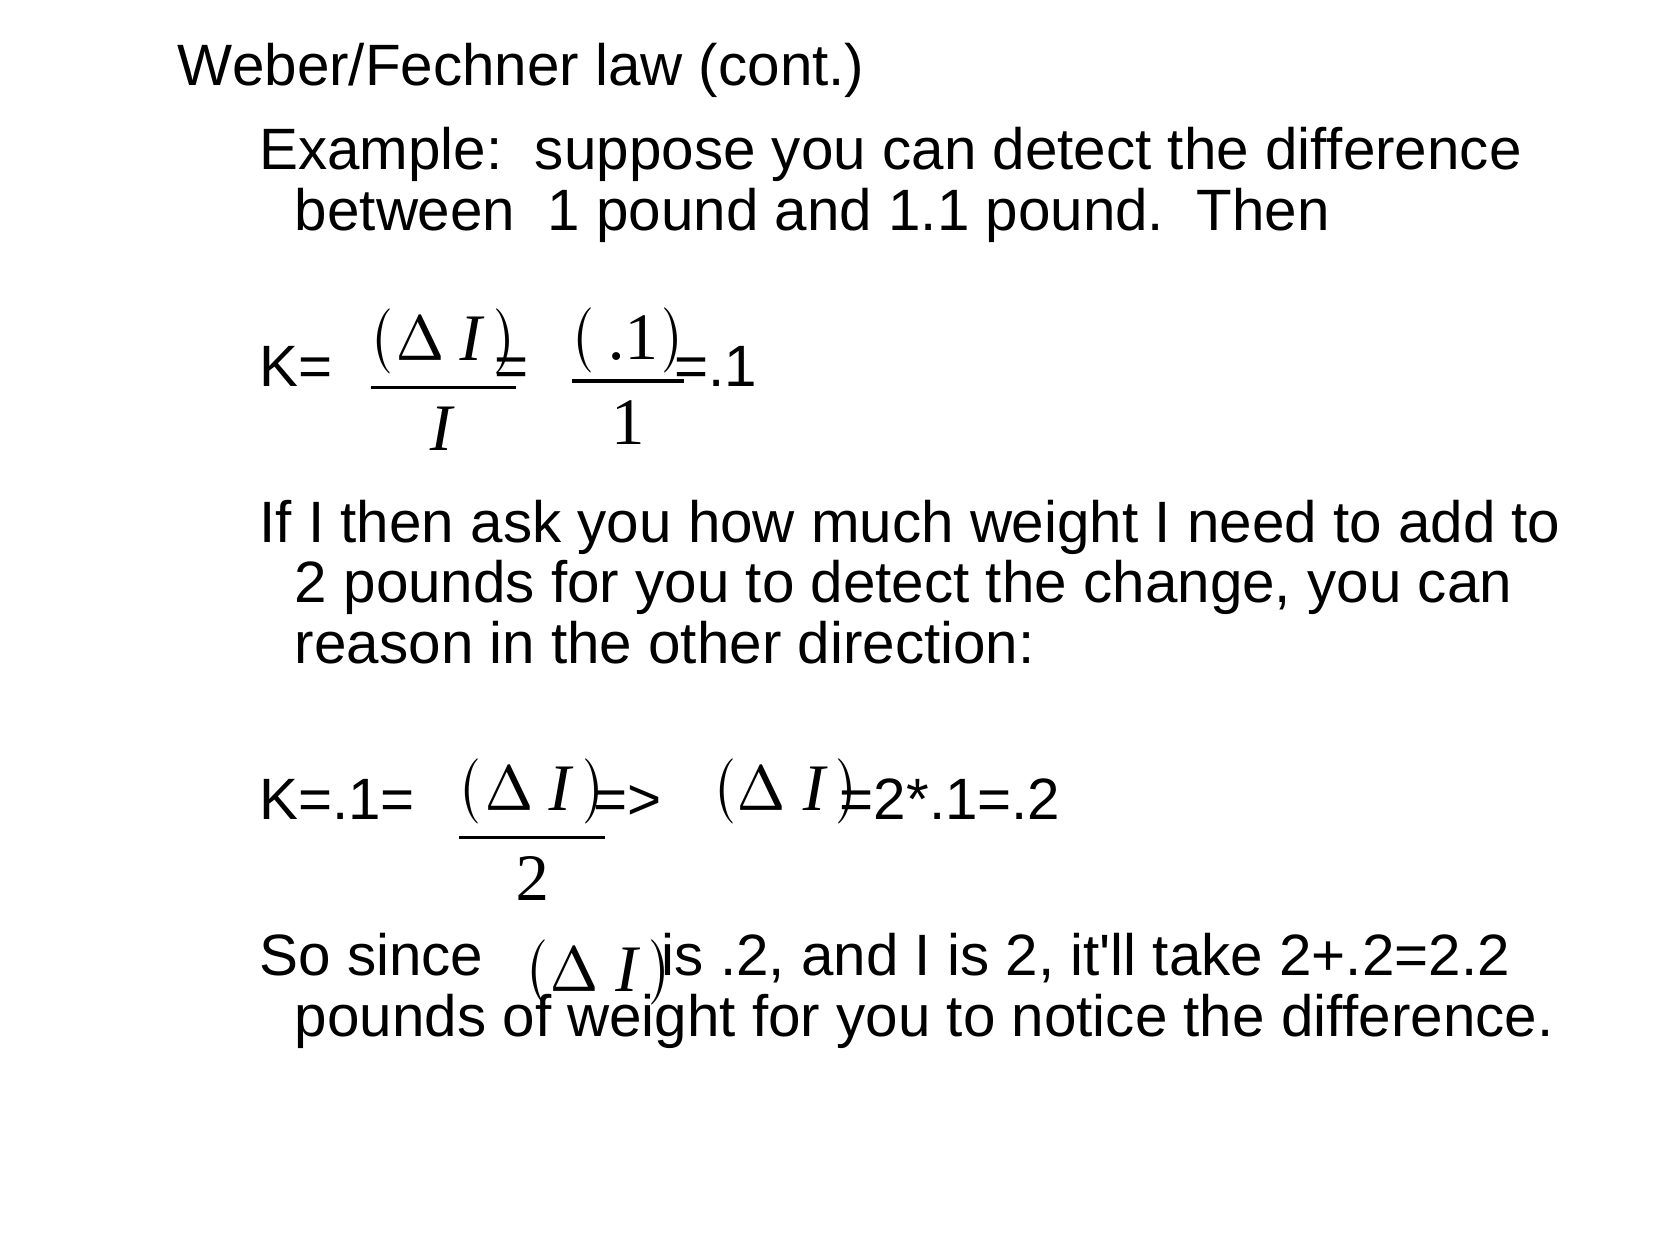

# Weber/Fechner law (cont.)
Example: suppose you can detect the difference between 1 pound and 1.1 pound. Then
K= = =.1
If I then ask you how much weight I need to add to 2 pounds for you to detect the change, you can reason in the other direction:
K=.1= => =2*.1=.2
So since is .2, and I is 2, it'll take 2+.2=2.2 pounds of weight for you to notice the difference.